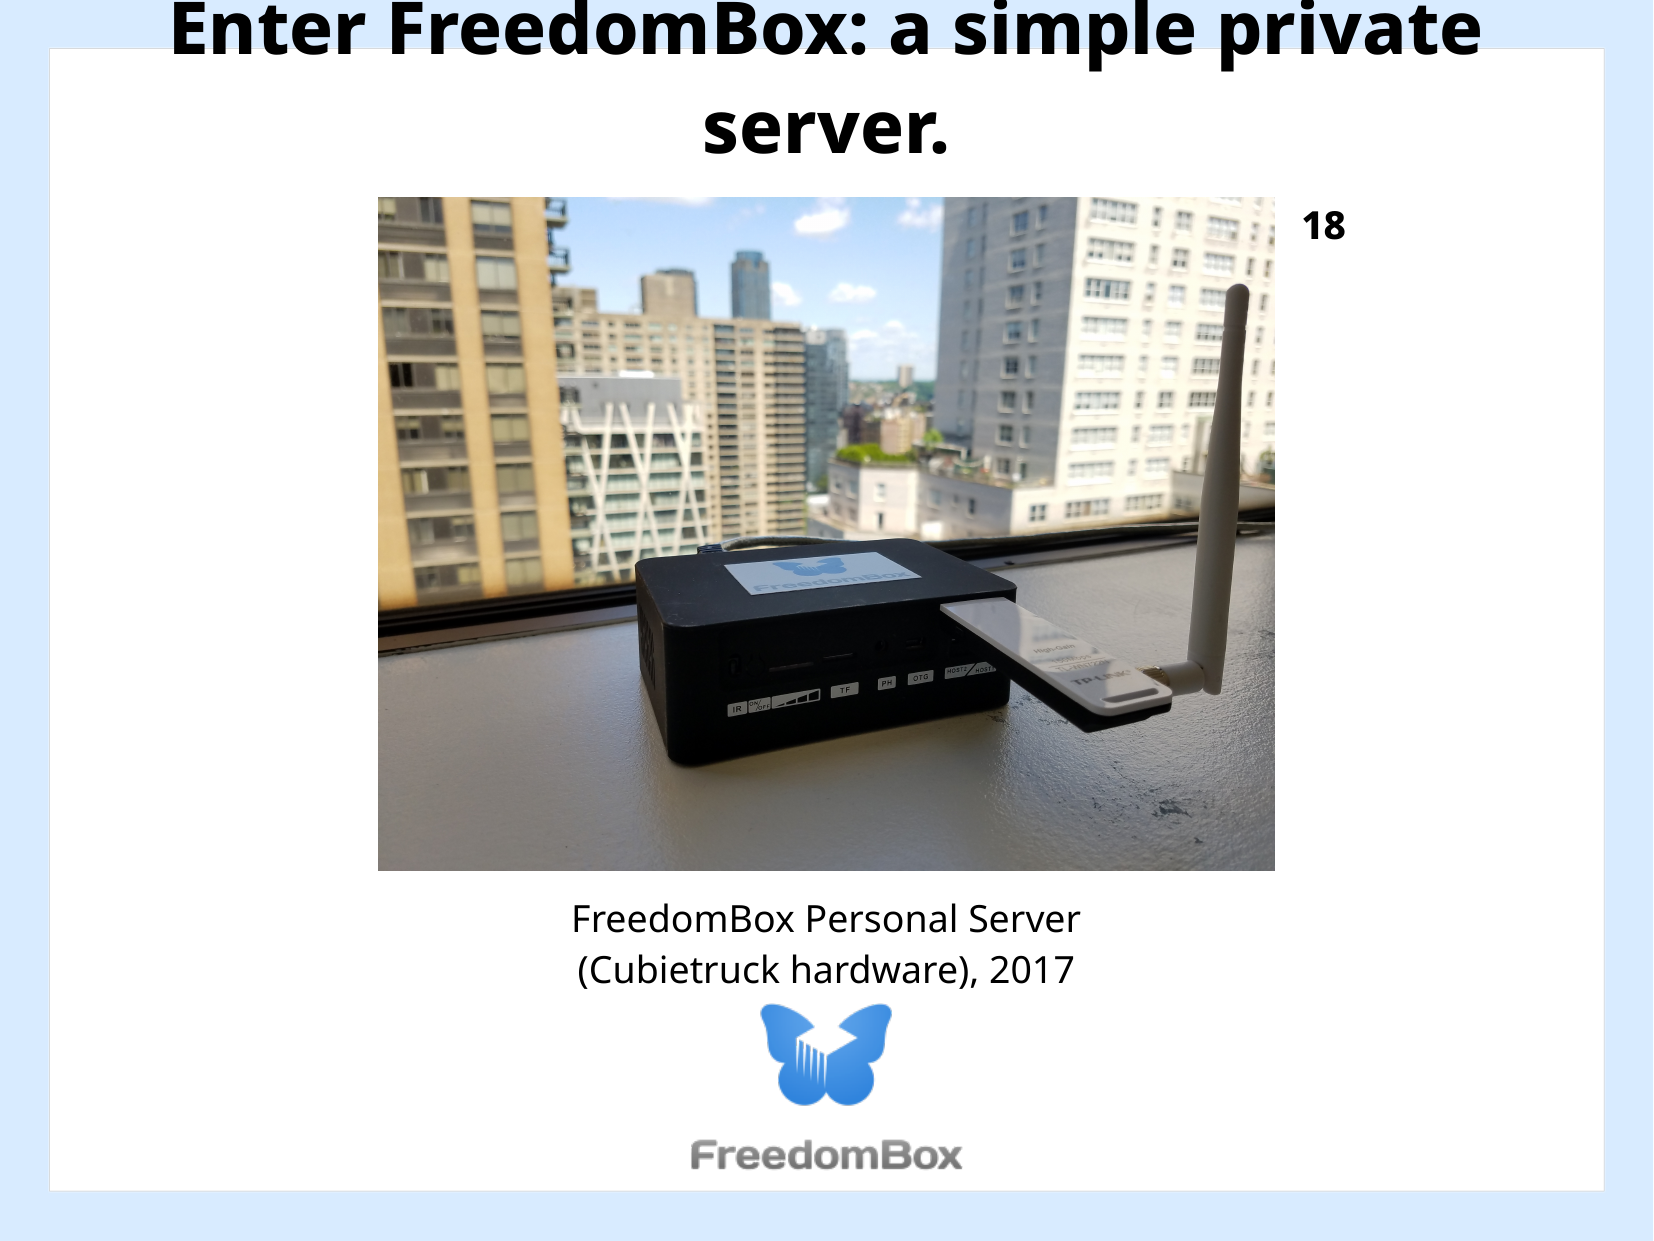

# Enter FreedomBox: a simple private server.
18
FreedomBox Personal Server (Cubietruck hardware), 2017